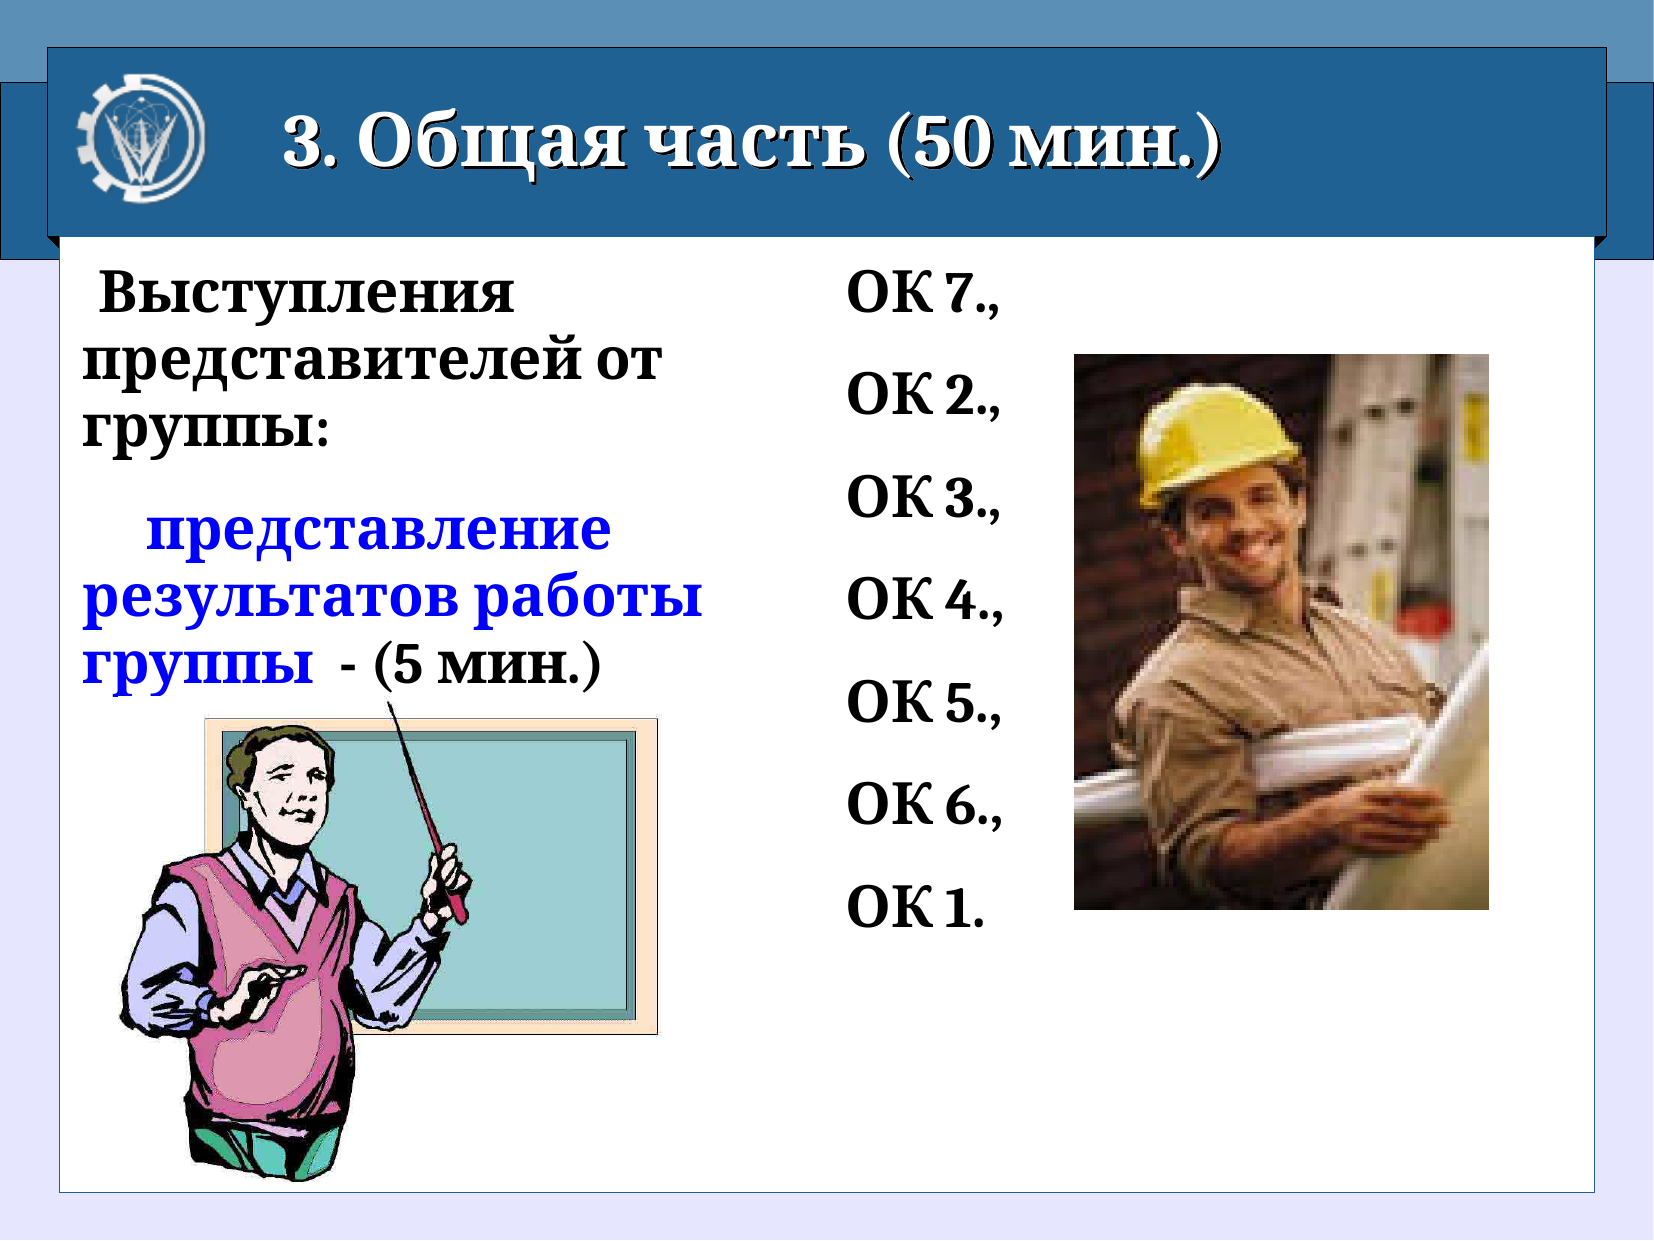

# 3. Общая часть (50 мин.)
 Выступления представителей от группы:
 представление результатов работы группы - (5 мин.)
ОК 7.,
ОК 2.,
ОК 3.,
ОК 4.,
ОК 5.,
ОК 6.,
ОК 1.